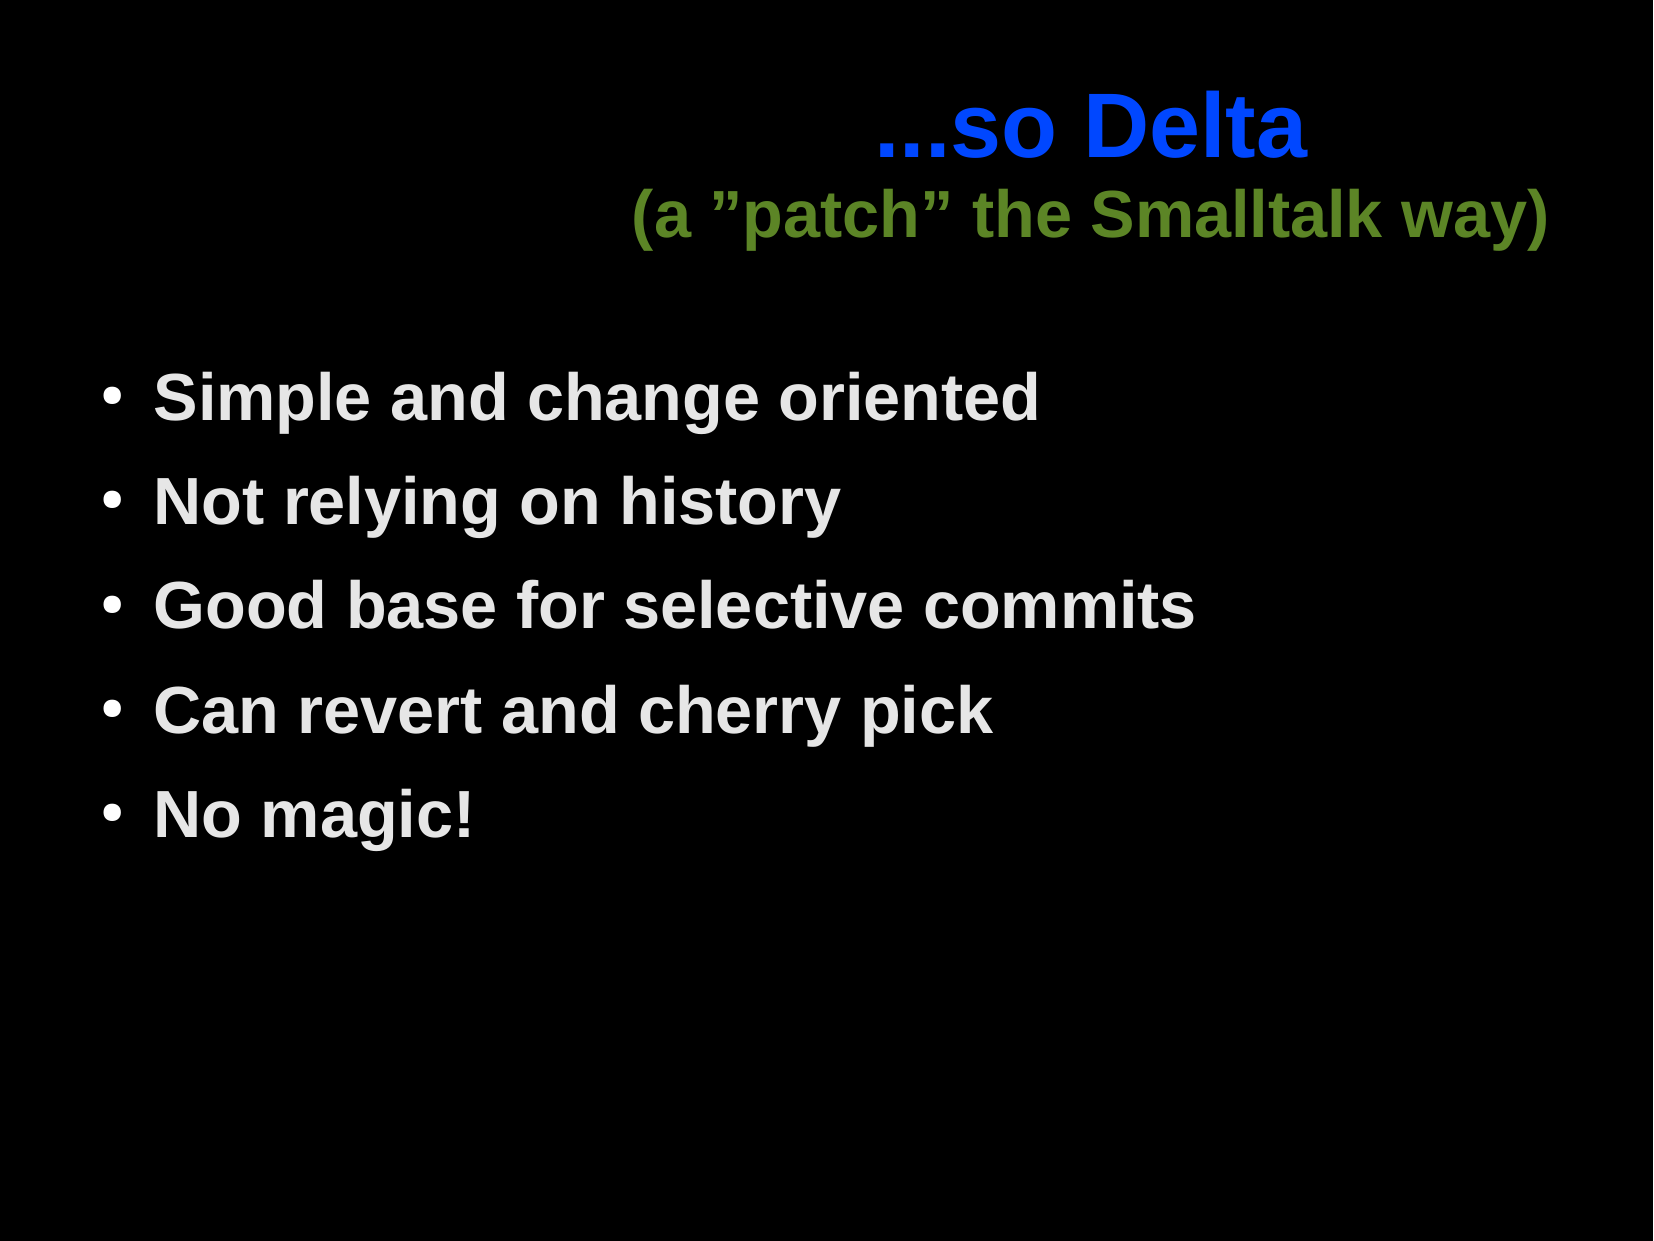

# ...so Delta (a ”patch” the Smalltalk way)
Simple and change oriented
Not relying on history
Good base for selective commits
Can revert and cherry pick
No magic!